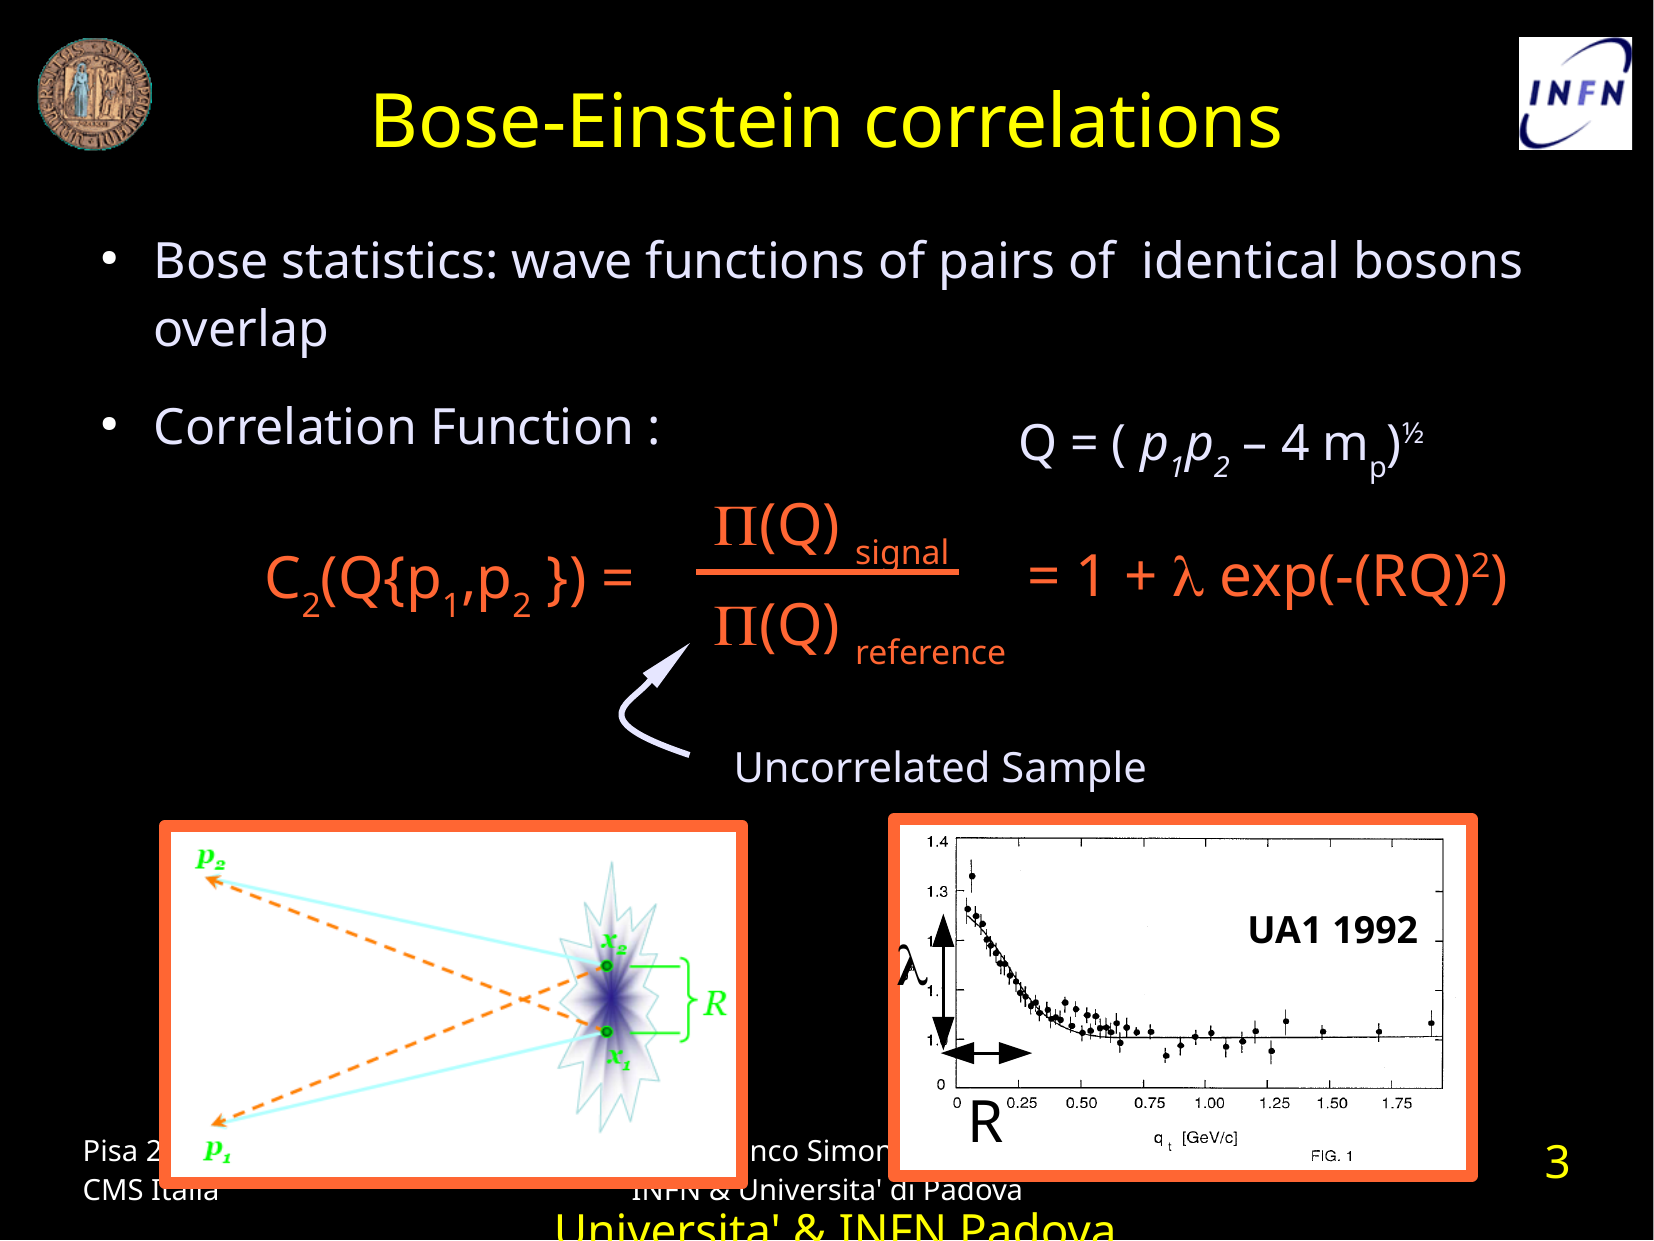

# Bose-Einstein correlations
Bose statistics: wave functions of pairs of identical bosons overlap
Correlation Function :
Q = ( p1p2 – 4 mp)½
P(Q) signal
P(Q) reference
= 1 + l exp(-(RQ)2)
C2(Q{p1,p2 }) =
Uncorrelated Sample
UA1 1992
l
R
14/12/2009
3